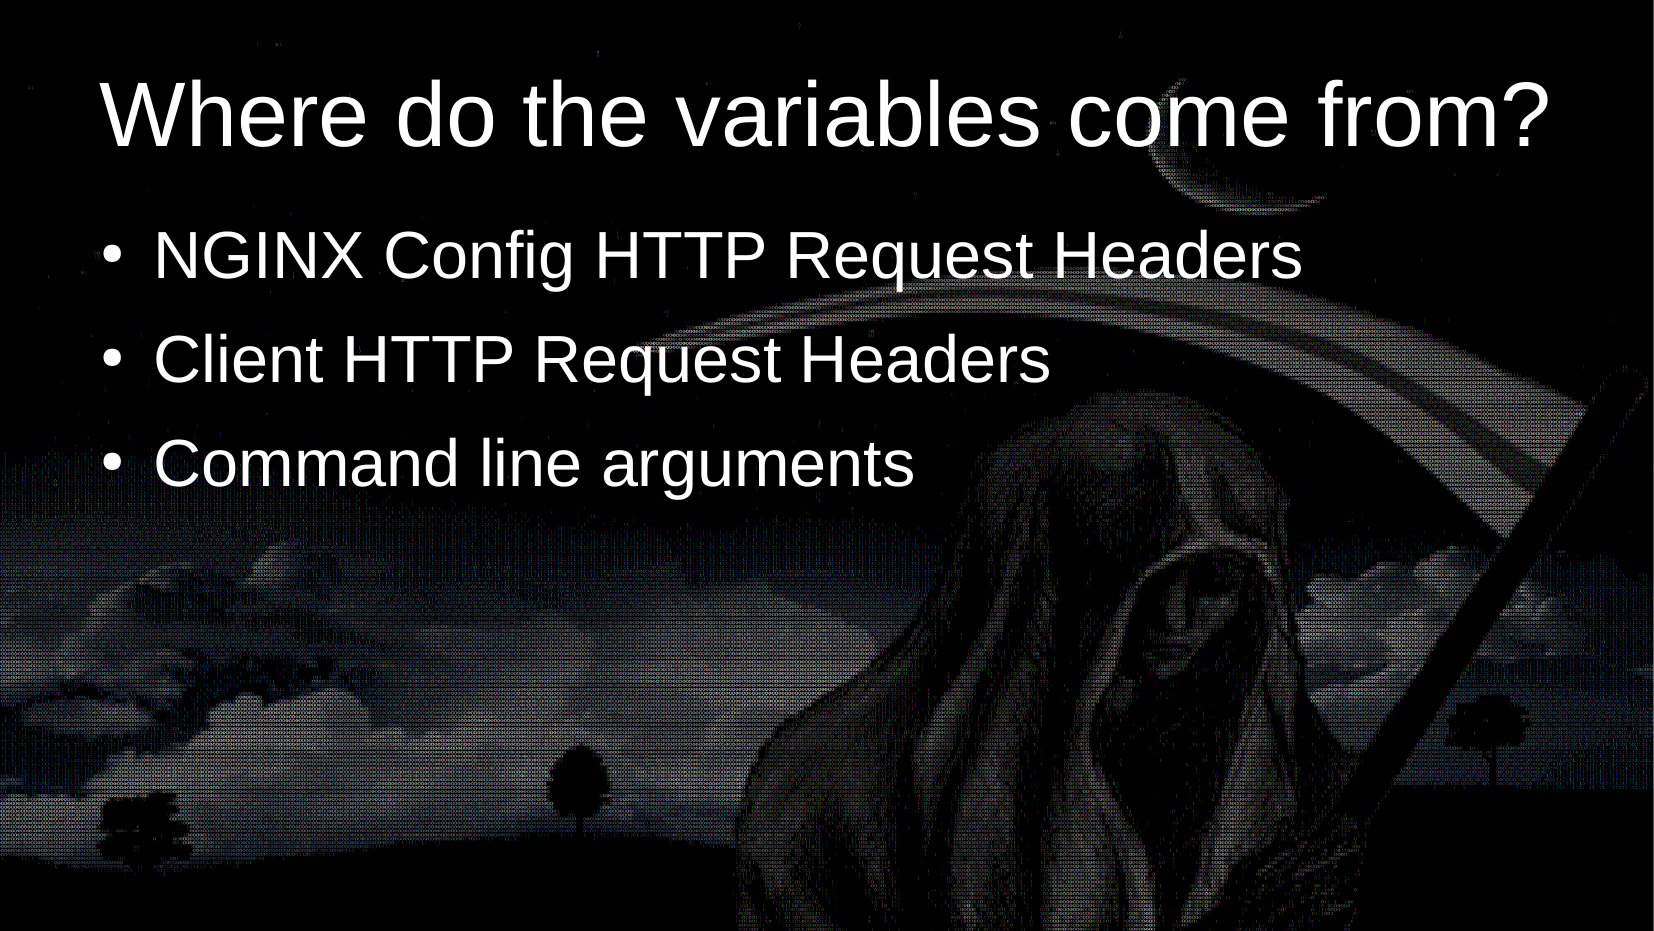

# Where do the variables come from?
NGINX Config HTTP Request Headers
Client HTTP Request Headers
Command line arguments